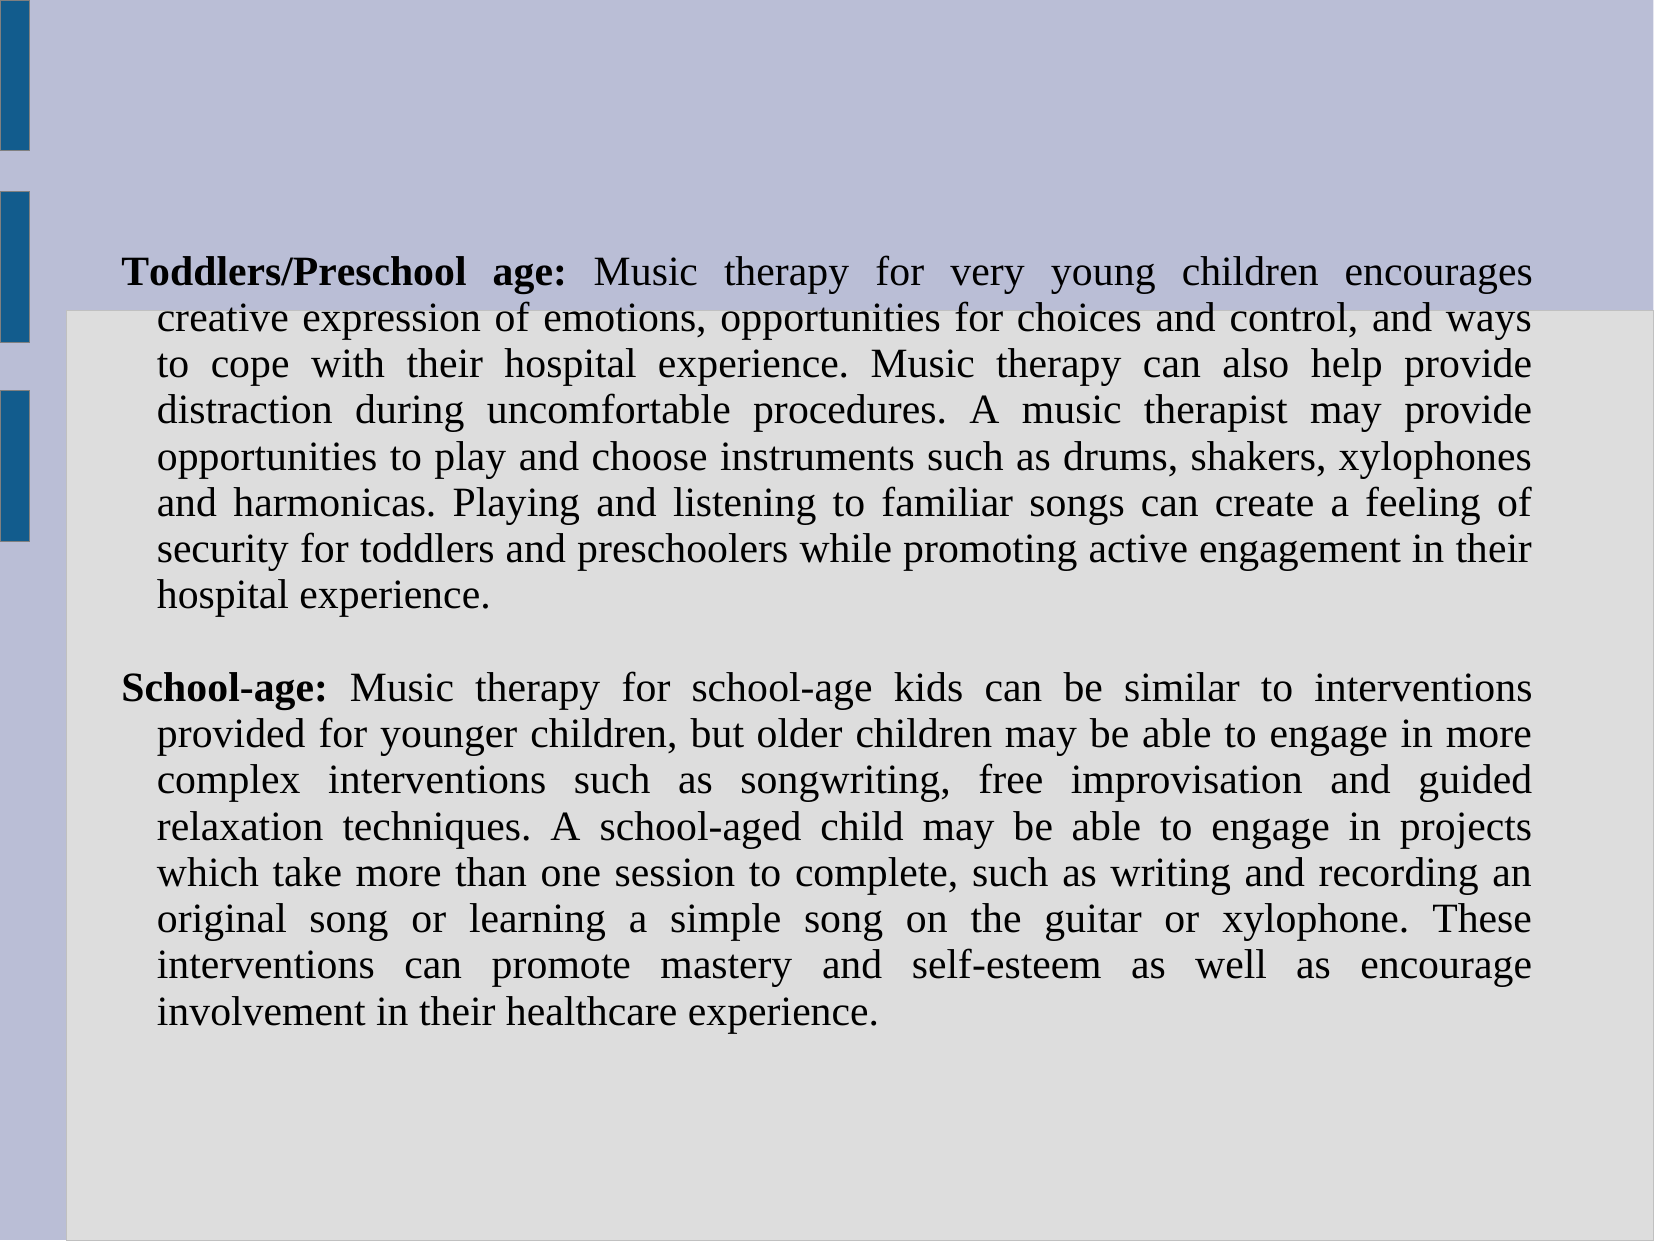

# Toddlers/Preschool age: Music therapy for very young children encourages creative expression of emotions, opportunities for choices and control, and ways to cope with their hospital experience. Music therapy can also help provide distraction during uncomfortable procedures. A music therapist may provide opportunities to play and choose instruments such as drums, shakers, xylophones and harmonicas. Playing and listening to familiar songs can create a feeling of security for toddlers and preschoolers while promoting active engagement in their hospital experience.
School-age: Music therapy for school-age kids can be similar to interventions provided for younger children, but older children may be able to engage in more complex interventions such as songwriting, free improvisation and guided relaxation techniques. A school-aged child may be able to engage in projects which take more than one session to complete, such as writing and recording an original song or learning a simple song on the guitar or xylophone. These interventions can promote mastery and self-esteem as well as encourage involvement in their healthcare experience.